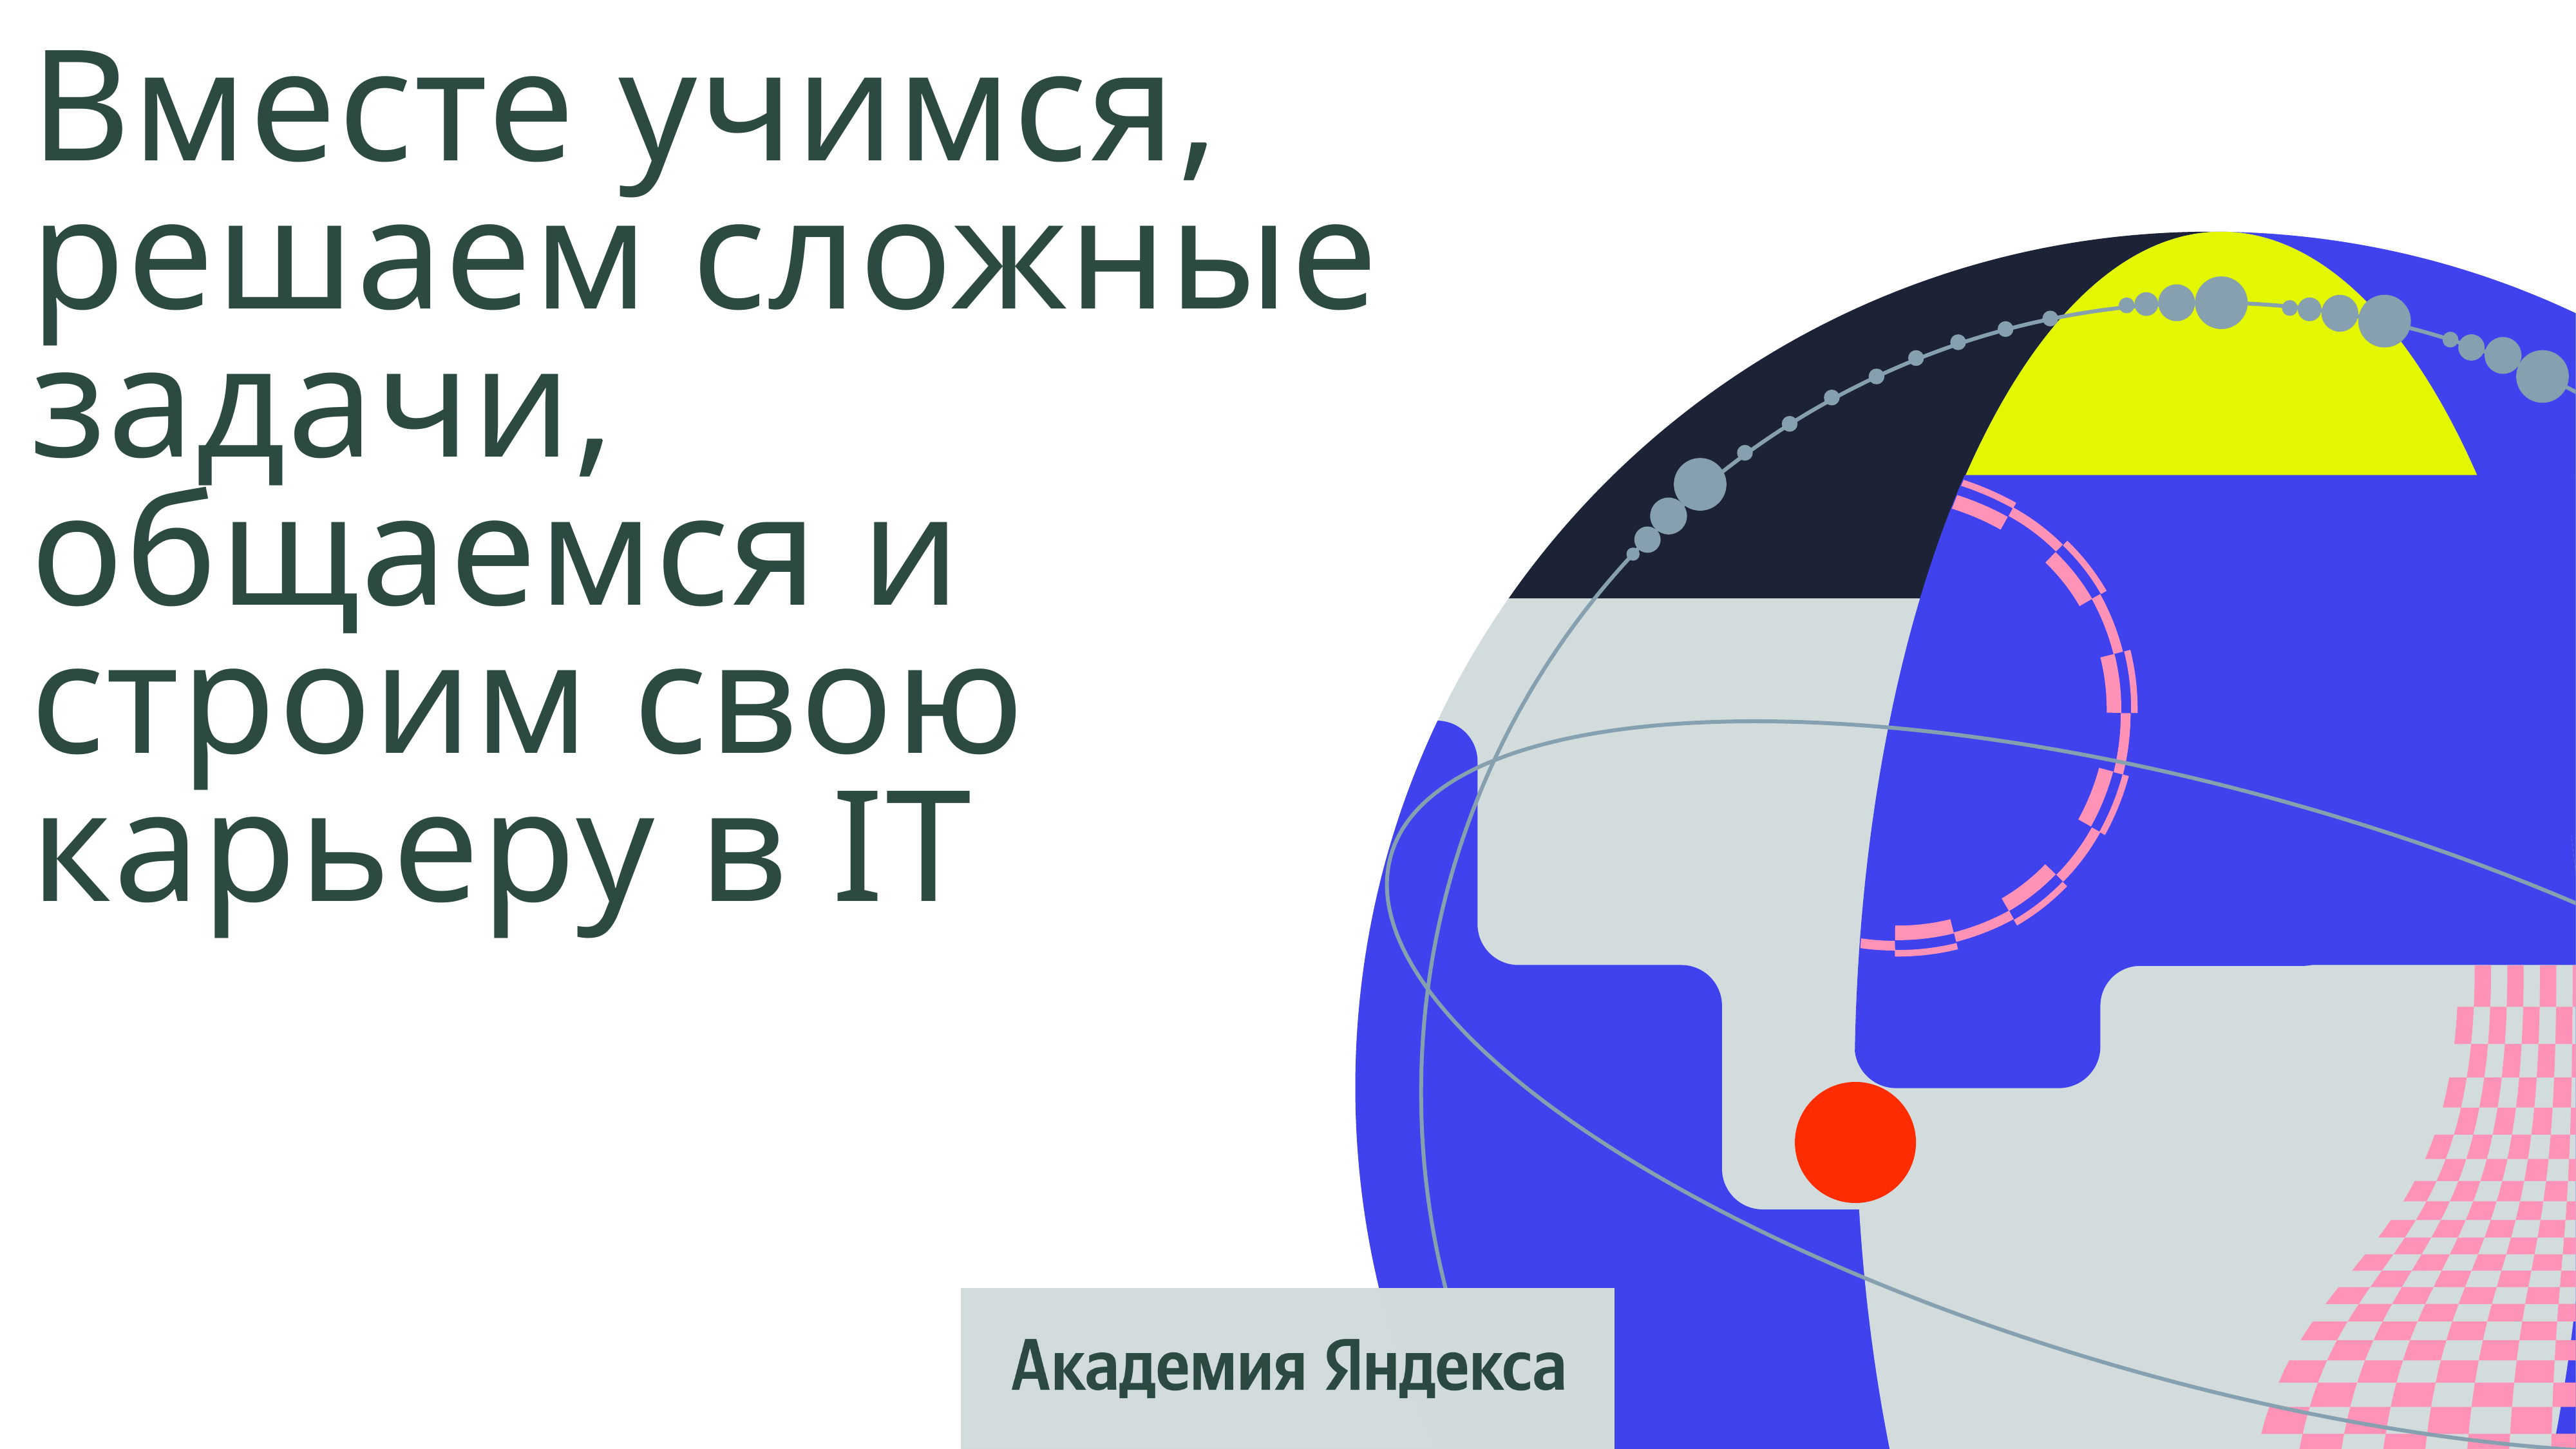

# Вместе учимся, решаем сложные задачи, общаемся и строим свою карьеру в IT